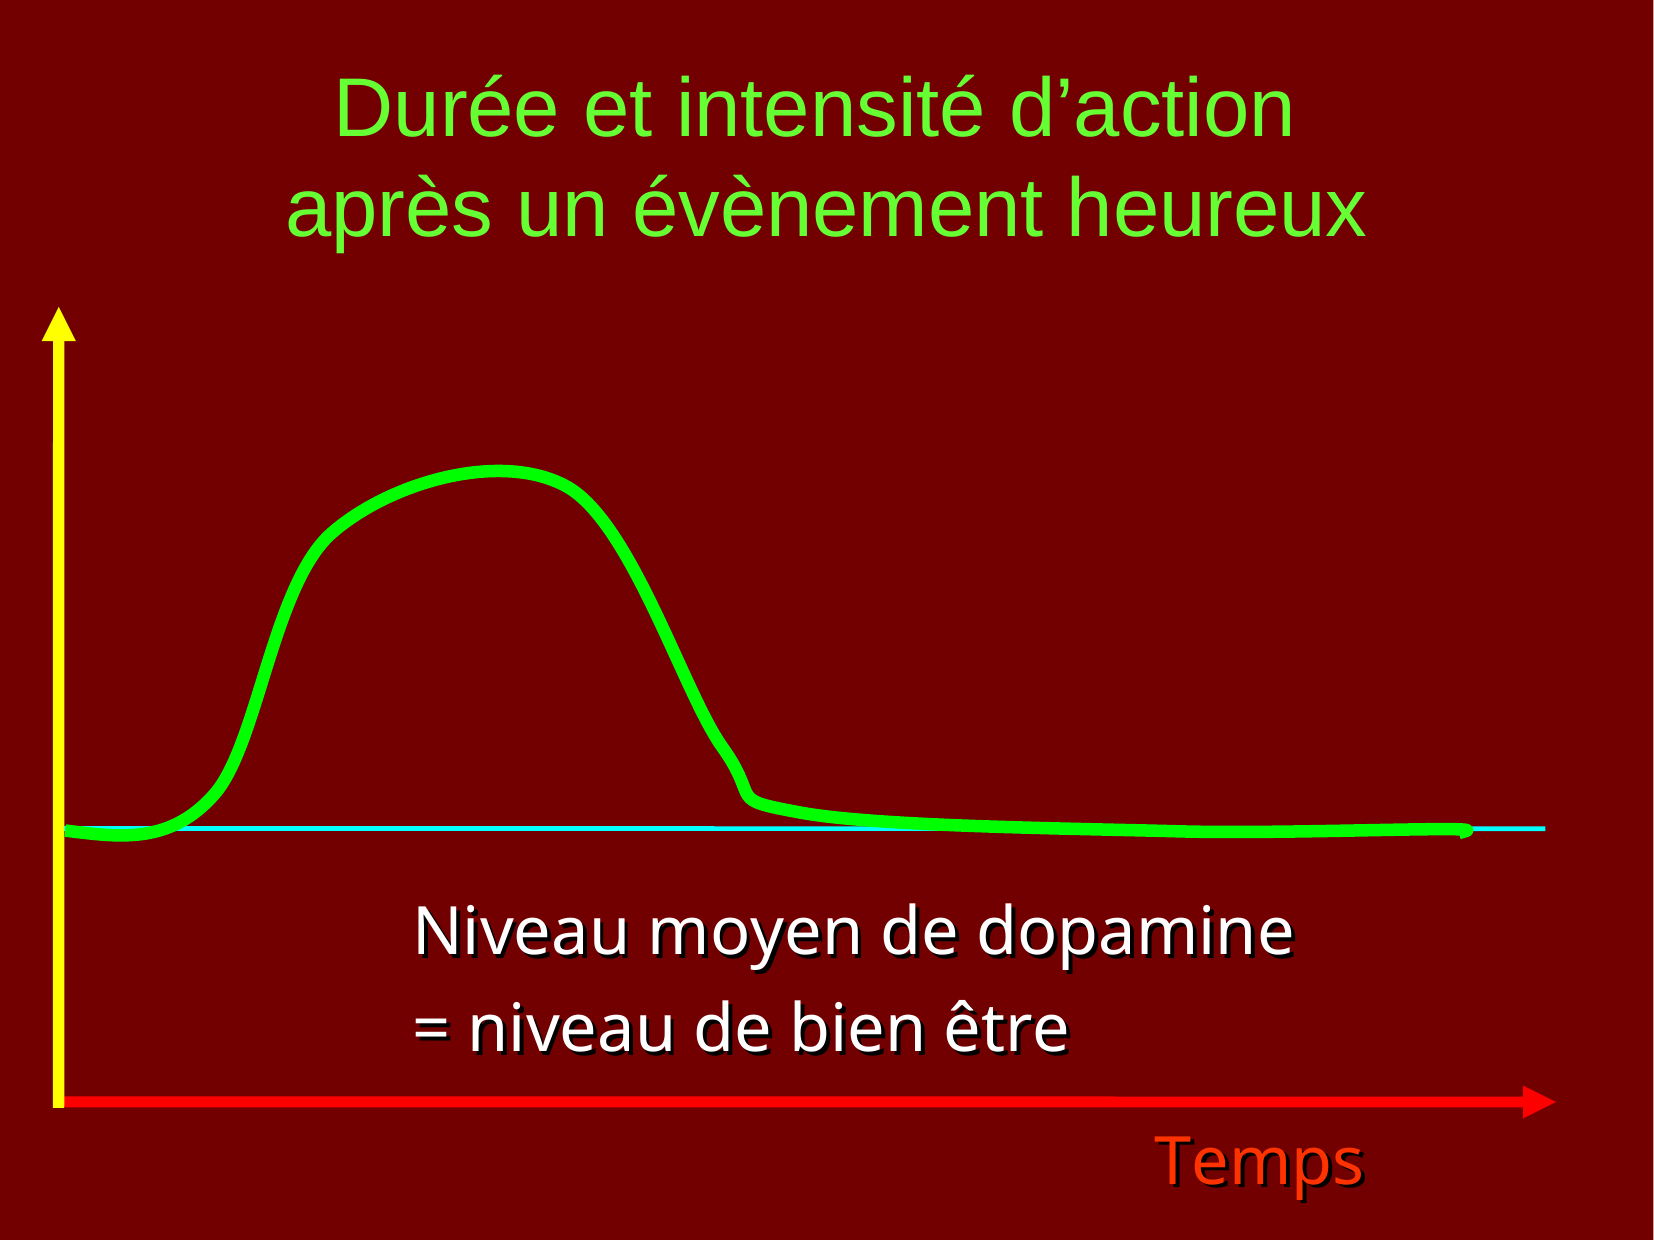

# Durée et intensité d’action après un évènement heureux
Niveau moyen de dopamine
= niveau de bien être
Temps